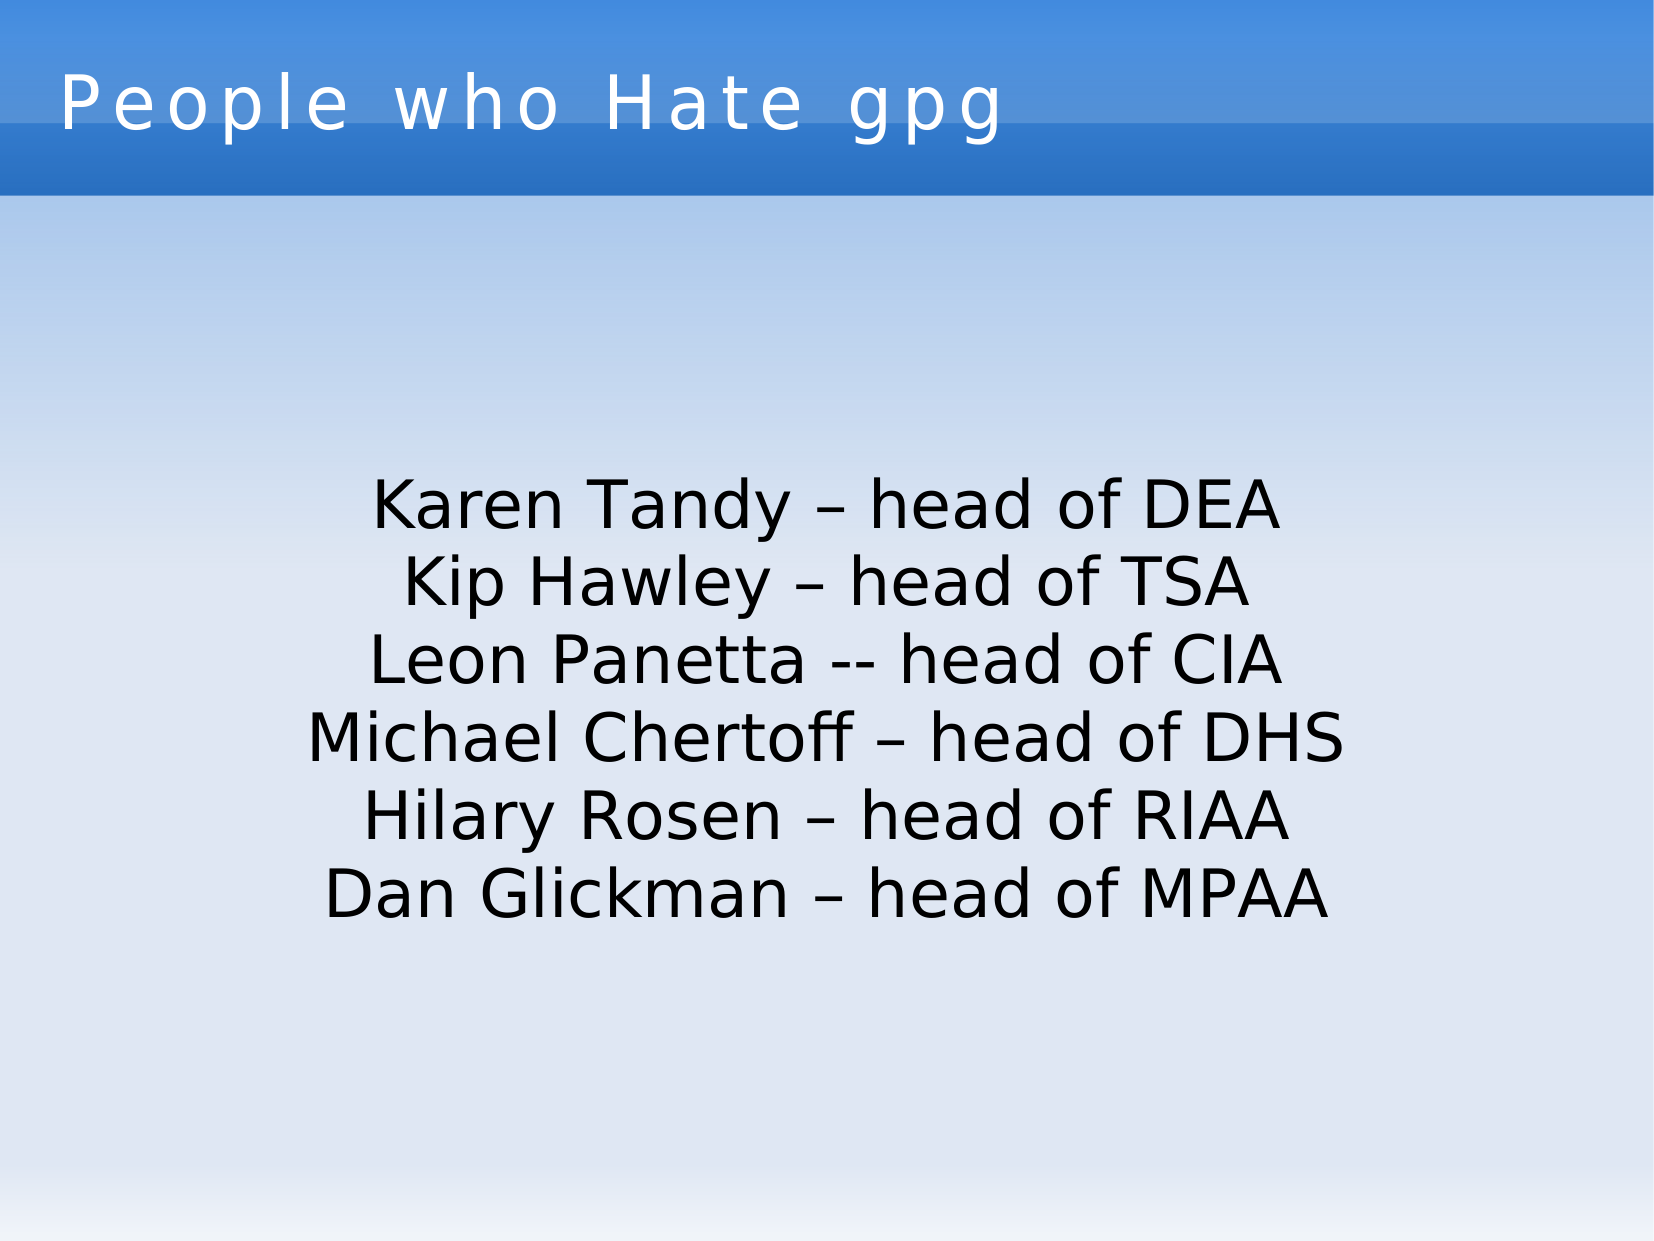

# People who Hate gpg
Karen Tandy – head of DEA
Kip Hawley – head of TSA
Leon Panetta -- head of CIA
Michael Chertoff – head of DHS
Hilary Rosen – head of RIAA
Dan Glickman – head of MPAA